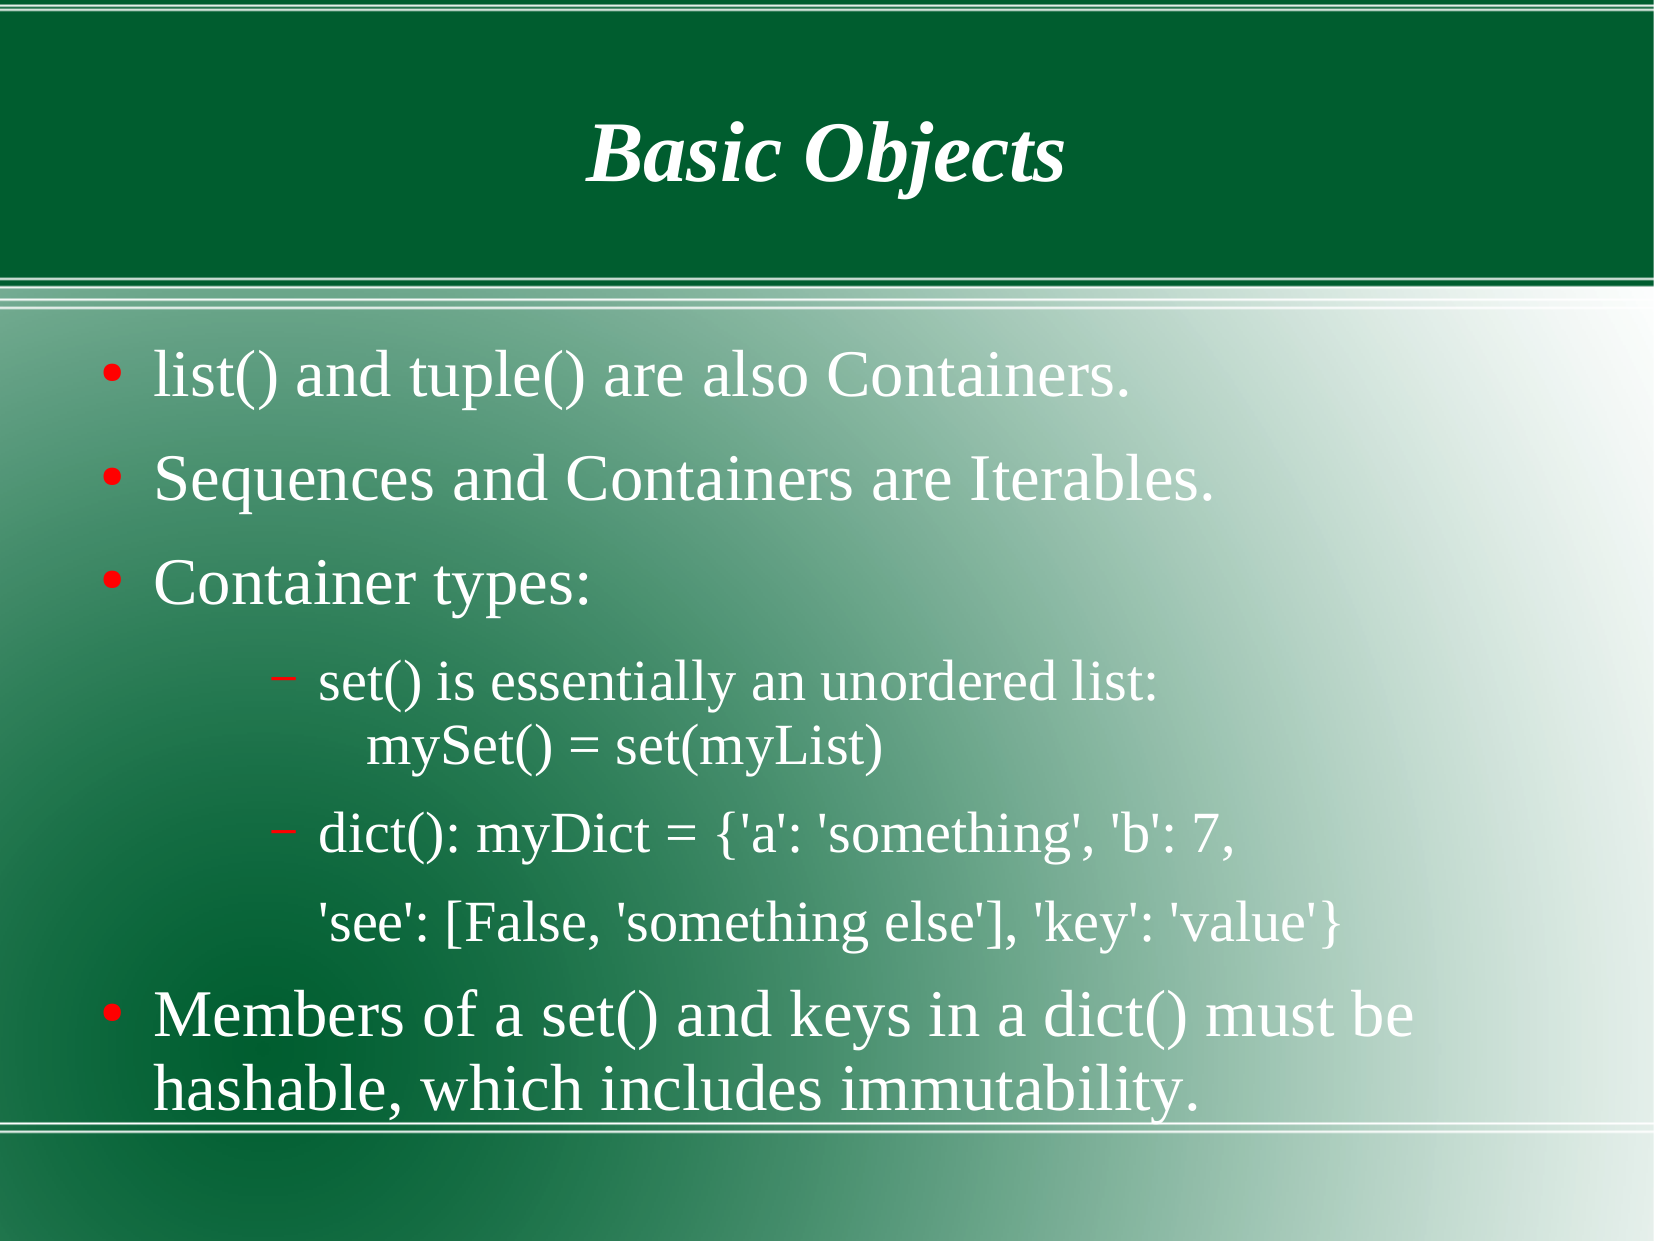

# Basic Objects
list() and tuple() are also Containers.
Sequences and Containers are Iterables.
Container types:
set() is essentially an unordered list:
mySet() = set(myList)
dict(): myDict = {'a': 'something', 'b': 7,
'see': [False, 'something else'], 'key': 'value'}
Members of a set() and keys in a dict() must be hashable, which includes immutability.